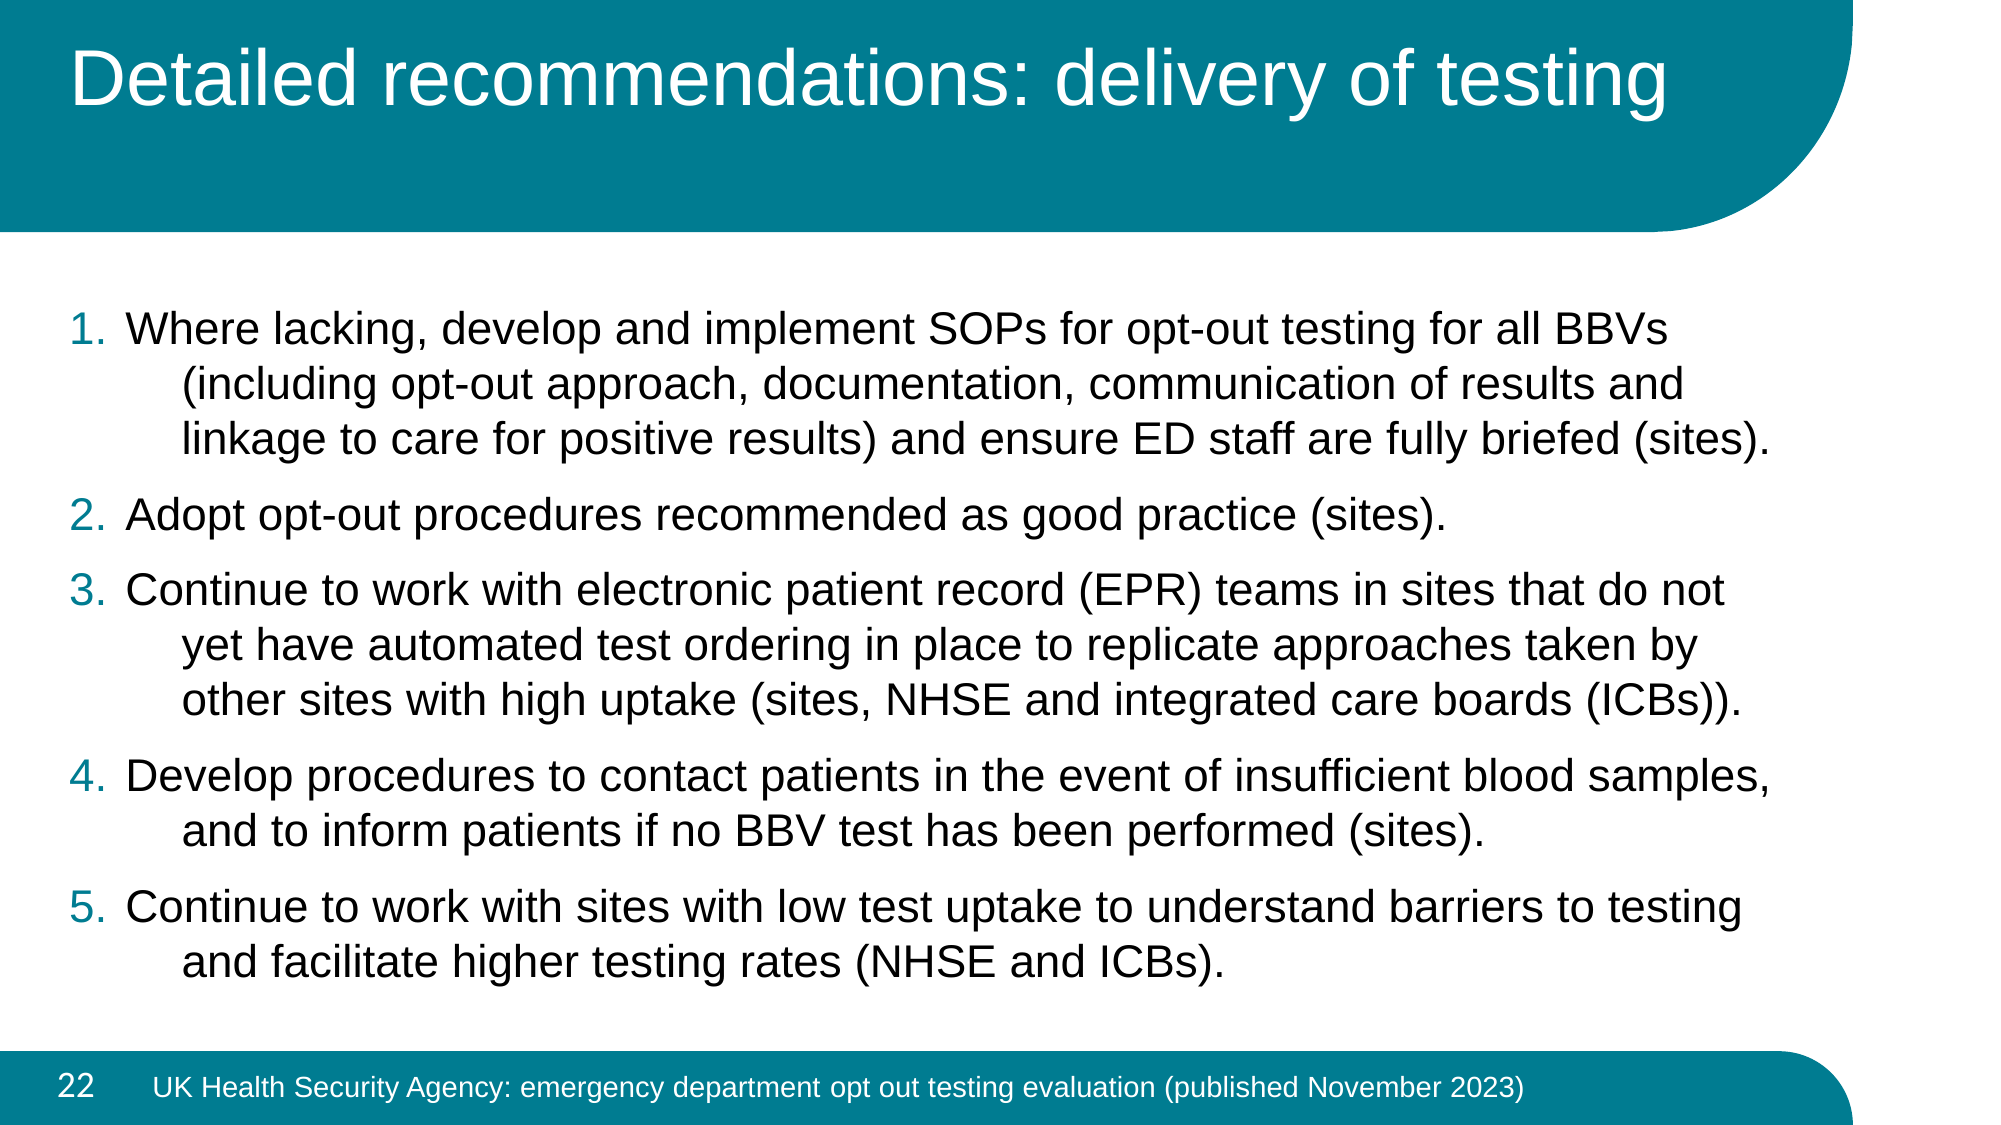

# Detailed recommendations: delivery of testing
Where lacking, develop and implement SOPs for opt-out testing for all BBVs (including opt-out approach, documentation, communication of results and linkage to care for positive results) and ensure ED staff are fully briefed (sites).
Adopt opt-out procedures recommended as good practice (sites).
Continue to work with electronic patient record (EPR) teams in sites that do not yet have automated test ordering in place to replicate approaches taken by other sites with high uptake (sites, NHSE and integrated care boards (ICBs)).
Develop procedures to contact patients in the event of insufficient blood samples, and to inform patients if no BBV test has been performed (sites).
Continue to work with sites with low test uptake to understand barriers to testing and facilitate higher testing rates (NHSE and ICBs).
UK Health Security Agency: emergency department opt out testing evaluation (published November 2023)